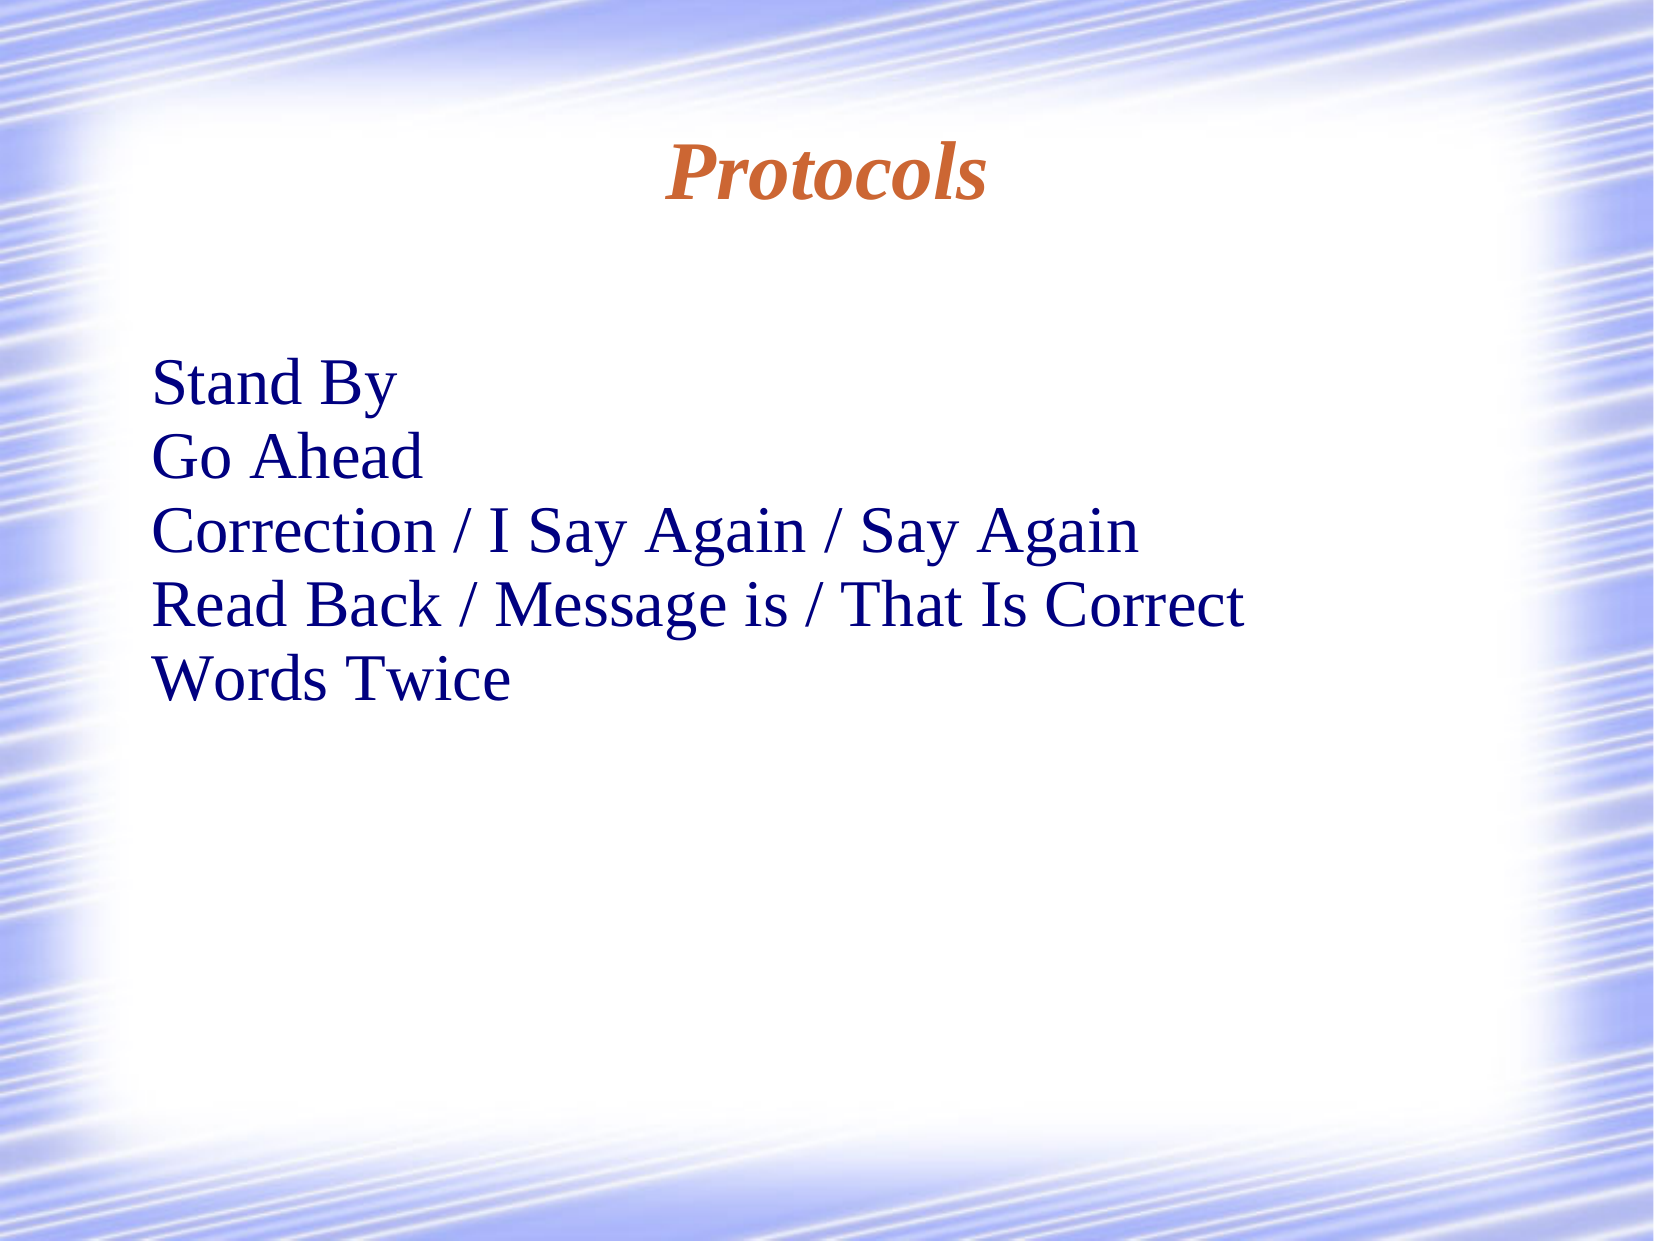

# Protocols
Stand By
Go Ahead
Correction / I Say Again / Say Again
Read Back / Message is / That Is Correct
Words Twice